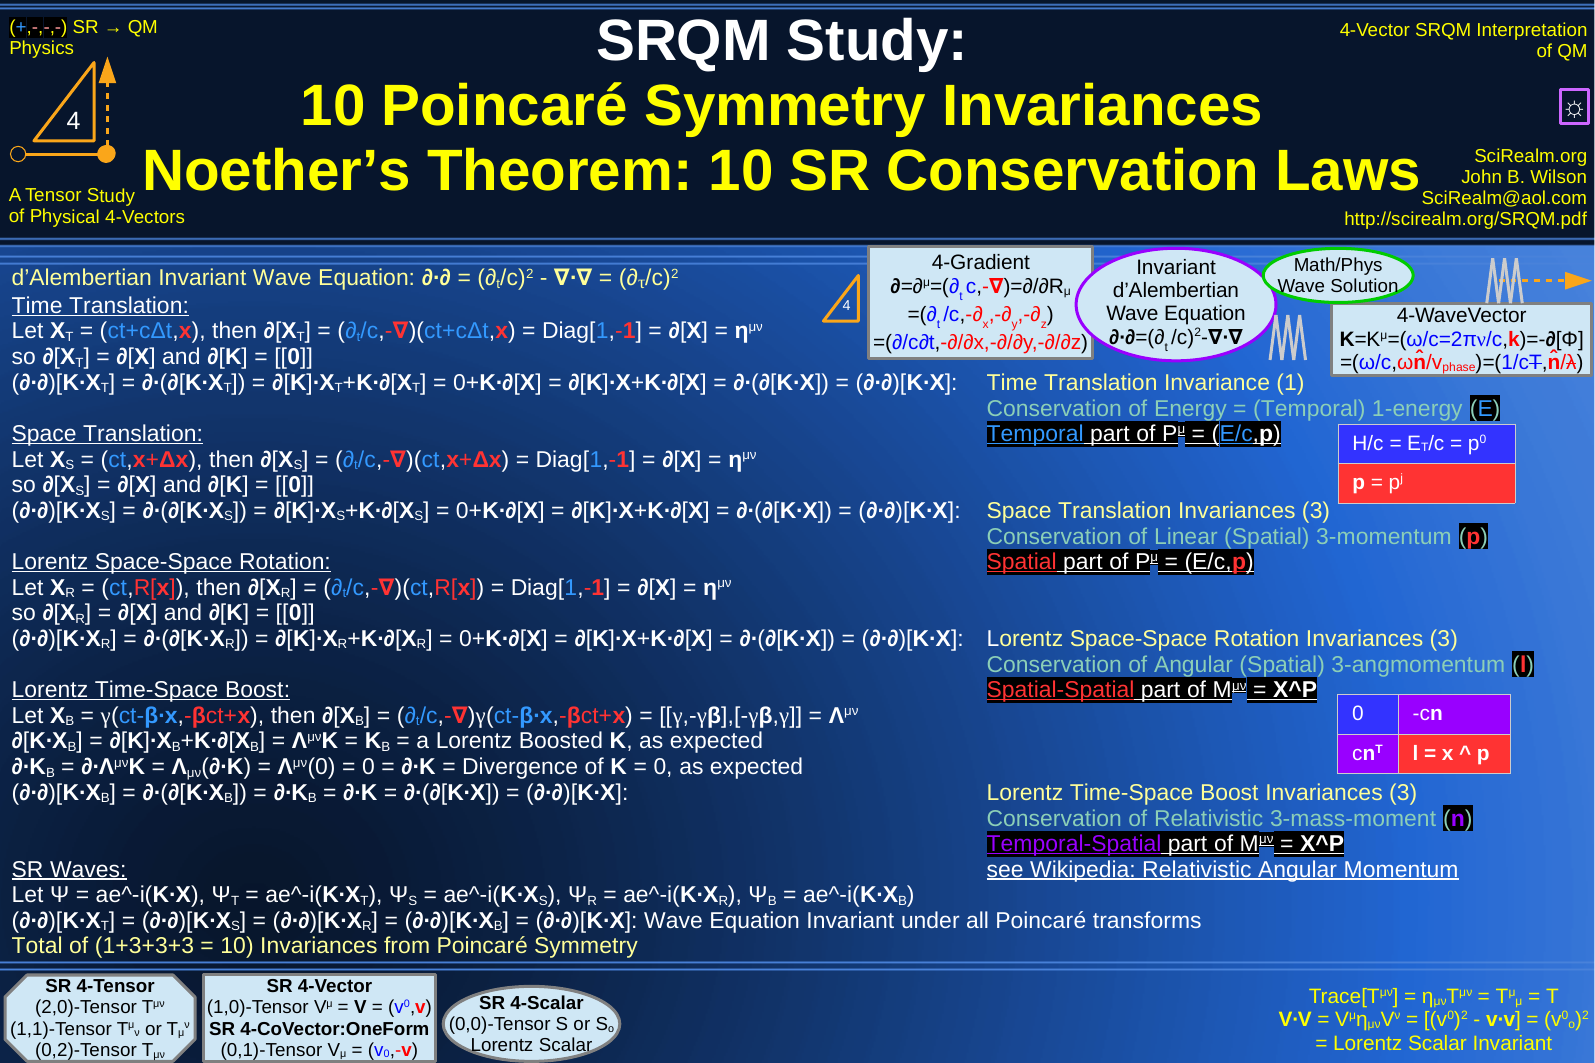

# SRQM Study: 10 Poincaré Symmetry Invariances Noether’s Theorem: 10 SR Conservation Laws
(+,-,-,-) SR → QM
Physics
A Tensor Study
of Physical 4-Vectors
4-Vector SRQM Interpretation
of QM
SciRealm.org
John B. Wilson
SciRealm@aol.com
http://scirealm.org/SRQM.pdf
4
☼
4-Gradient
∂=∂μ=(∂t c,-∇)=∂/∂Rμ
=(∂t /c,-∂x,-∂y,-∂z)
=(∂/c∂t,-∂/∂x,-∂/∂y,-∂/∂z)
Invariant
d’Alembertian
Wave Equation
∂∙∂=(∂t /c)2-∇∙∇
Math/Phys
Wave Solution
d’Alembertian Invariant Wave Equation: ∂∙∂ = (∂t/c)2 - ∇∙∇ = (∂τ/c)2
Time Translation:
Let XT = (ct+cΔt,x), then ∂[XT] = (∂t/c,-∇)(ct+cΔt,x) = Diag[1,-1] = ∂[X] = ημν
so ∂[XT] = ∂[X] and ∂[K] = [[0]]
(∂∙∂)[K∙XT] = ∂∙(∂[K∙XT]) = ∂[K]∙XT+K∙∂[XT] = 0+K∙∂[X] = ∂[K]∙X+K∙∂[X] = ∂∙(∂[K∙X]) = (∂∙∂)[K∙X]:	Time Translation Invariance (1)
													Conservation of Energy = (Temporal) 1-energy (E)
Space Translation:											Temporal part of Pμ = (E/c,p)
Let XS = (ct,x+Δx), then ∂[XS] = (∂t/c,-∇)(ct,x+Δx) = Diag[1,-1] = ∂[X] = ημν
so ∂[XS] = ∂[X] and ∂[K] = [[0]]
(∂∙∂)[K∙XS] = ∂∙(∂[K∙XS]) = ∂[K]∙XS+K∙∂[XS] = 0+K∙∂[X] = ∂[K]∙X+K∙∂[X] = ∂∙(∂[K∙X]) = (∂∙∂)[K∙X]:	Space Translation Invariances (3)
													Conservation of Linear (Spatial) 3-momentum (p)
Lorentz Space-Space Rotation:									Spatial part of Pμ = (E/c,p)
Let XR = (ct,R[x]), then ∂[XR] = (∂t/c,-∇)(ct,R[x]) = Diag[1,-1] = ∂[X] = ημν
so ∂[XR] = ∂[X] and ∂[K] = [[0]]
(∂∙∂)[K∙XR] = ∂∙(∂[K∙XR]) = ∂[K]∙XR+K∙∂[XR] = 0+K∙∂[X] = ∂[K]∙X+K∙∂[X] = ∂∙(∂[K∙X]) = (∂∙∂)[K∙X]:	Lorentz Space-Space Rotation Invariances (3)
													Conservation of Angular (Spatial) 3-angmomentum (l)
Lorentz Time-Space Boost:										Spatial-Spatial part of Mμν = X^P
Let XB = γ(ct-β∙x,-βct+x), then ∂[XB] = (∂t/c,-∇)γ(ct-β∙x,-βct+x) = [[γ,-γβ],[-γβ,γ]] = Λμν
∂[K∙XB] = ∂[K]∙XB+K∙∂[XB] = ΛμνK = KB = a Lorentz Boosted K, as expected
∂∙KB = ∂∙ΛμνK = Λμν(∂∙K) = Λμν(0) = 0 = ∂∙K = Divergence of K = 0, as expected
(∂∙∂)[K∙XB] = ∂∙(∂[K∙XB]) = ∂∙KB = ∂∙K = ∂∙(∂[K∙X]) = (∂∙∂)[K∙X]:					Lorentz Time-Space Boost Invariances (3)
													Conservation of Relativistic 3-mass-moment (n)
													Temporal-Spatial part of Mμν = X^P
SR Waves:												see Wikipedia: Relativistic Angular Momentum
Let Ψ = ae^-i(K∙X), ΨT = ae^-i(K∙XT), ΨS = ae^-i(K∙XS), ΨR = ae^-i(K∙XR), ΨB = ae^-i(K∙XB)
(∂∙∂)[K∙XT] = (∂∙∂)[K∙XS] = (∂∙∂)[K∙XR] = (∂∙∂)[K∙XB] = (∂∙∂)[K∙X]: Wave Equation Invariant under all Poincaré transforms
Total of (1+3+3+3 = 10) Invariances from Poincaré Symmetry
4
4-WaveVector
K=Kμ=(ω/c=2πν/c,k)=-∂[Φ]
=(ω/c,ωn̂/vphase)=(1/cT,n̂/λ)
| H/c = ET/c = p0 |
| --- |
| p = pj |
| 0 | -cn |
| --- | --- |
| cnT | l = x ^ p |
SR 4-Tensor
(2,0)-Tensor Tμν
(1,1)-Tensor Tμν or Tμν
(0,2)-Tensor Tμν
SR 4-Vector
(1,0)-Tensor Vμ = V = (v0,v)
SR 4-CoVector:OneForm
(0,1)-Tensor Vμ = (v0,-v)
Trace[Tμν] = ημνTμν = Tμμ = T
V∙V = VμημνVν = [(v0)2 - v∙v] = (v0o)2
= Lorentz Scalar Invariant
SR 4-Scalar
(0,0)-Tensor S or So
Lorentz Scalar